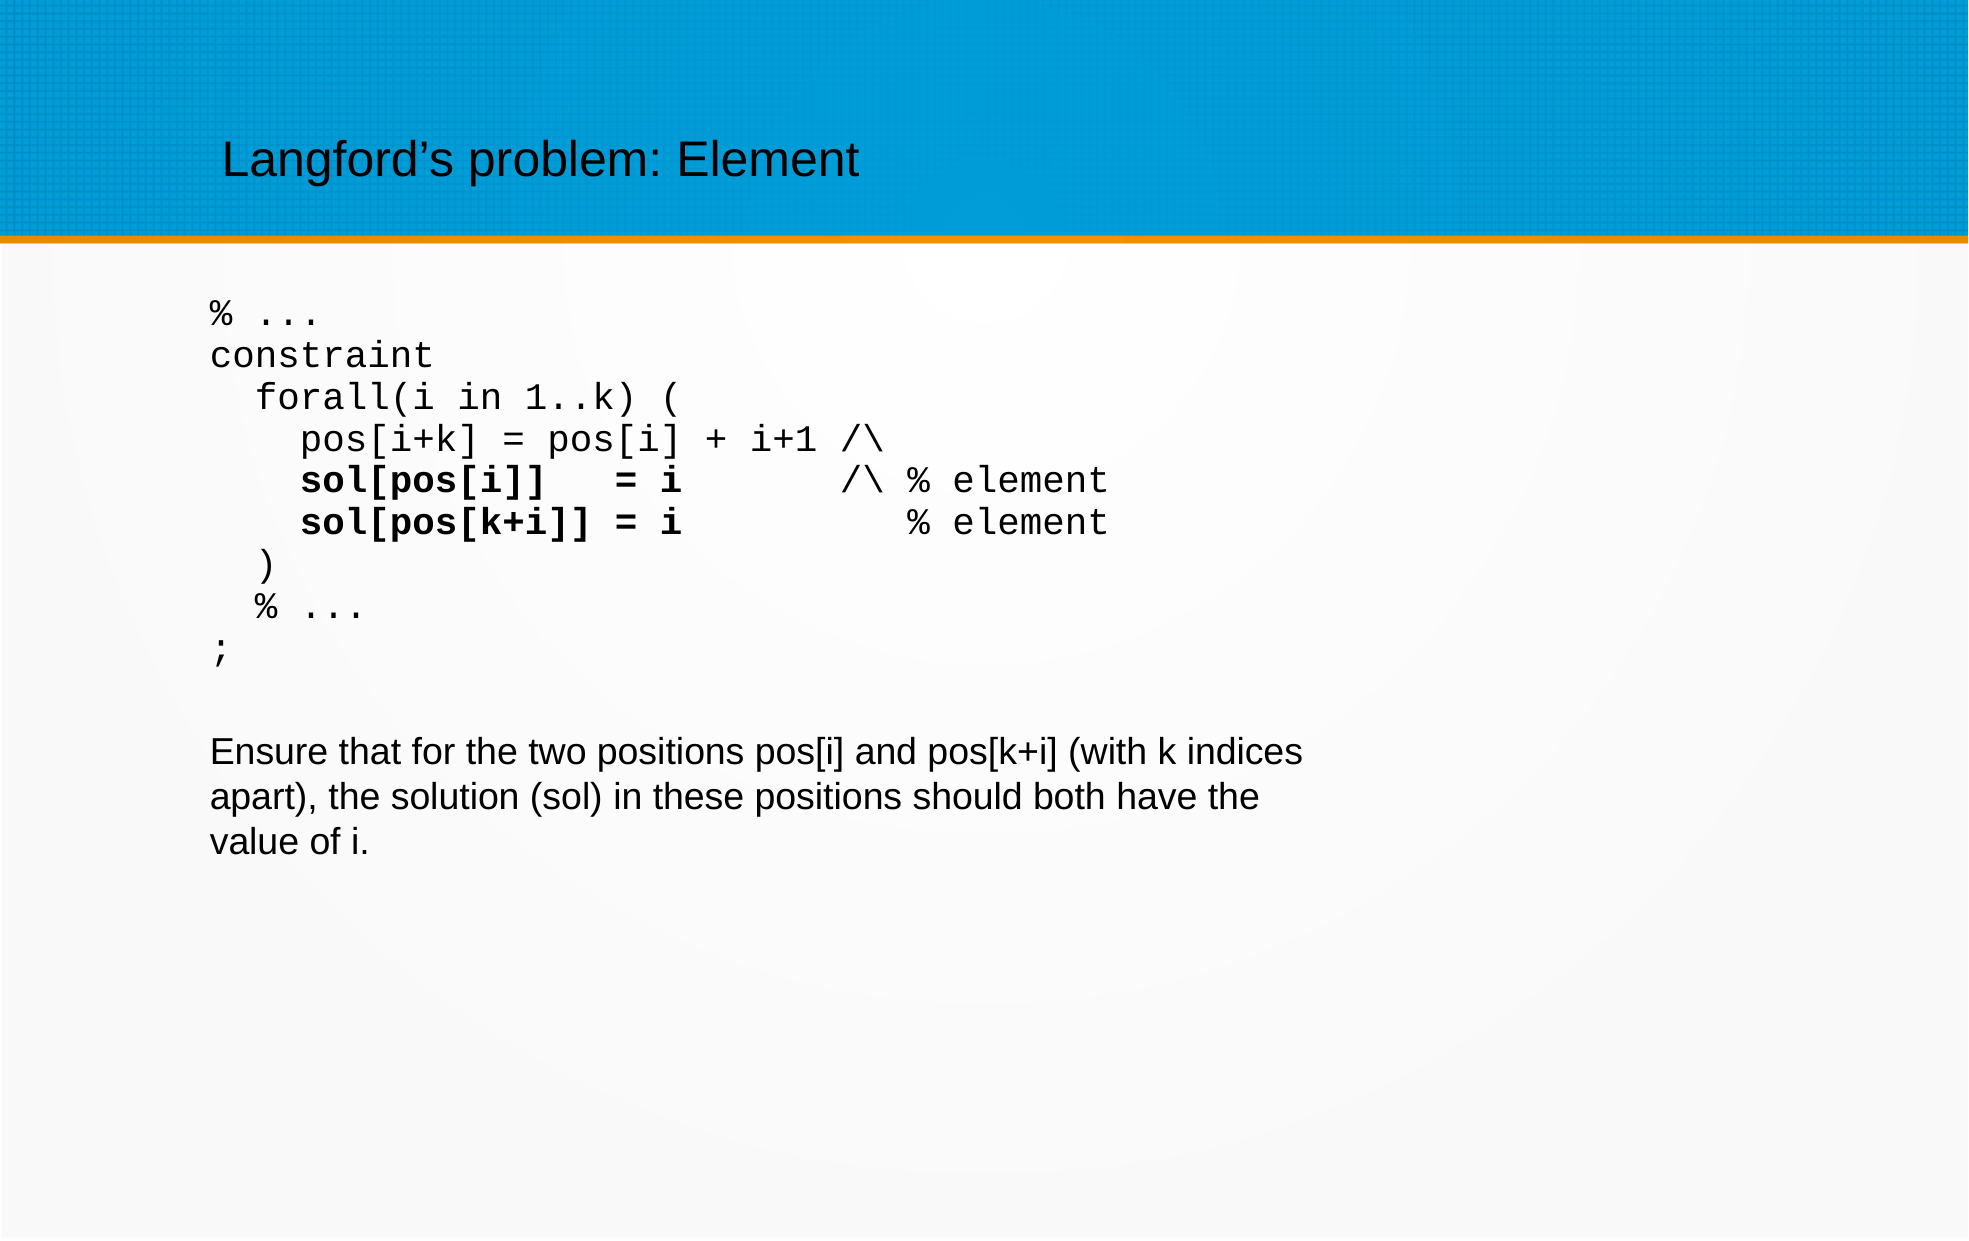

Langford’s problem: Element
% ...
constraint
 forall(i in 1..k) (
 pos[i+k] = pos[i] + i+1 /\
 sol[pos[i]] = i /\ % element
 sol[pos[k+i]] = i % element
 )
 % ...
;
Ensure that for the two positions pos[i] and pos[k+i] (with k indices apart), the solution (sol) in these positions should both have the value of i.